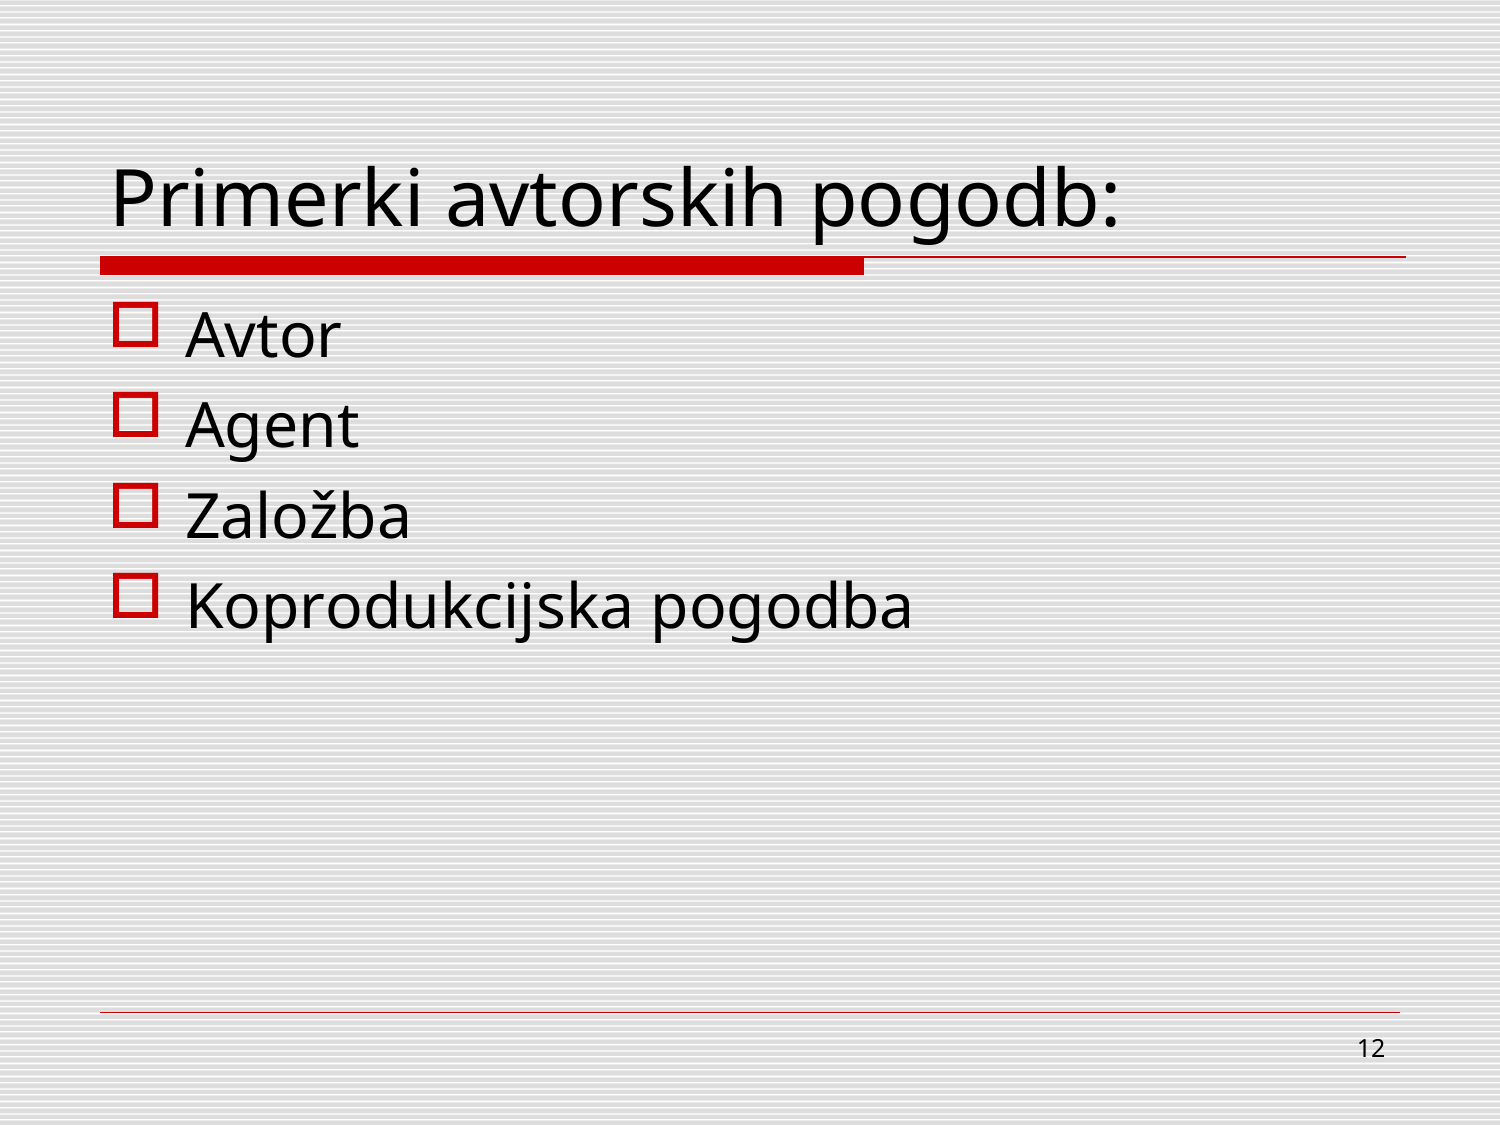

# Primerki avtorskih pogodb:
Avtor
Agent
Založba
Koprodukcijska pogodba